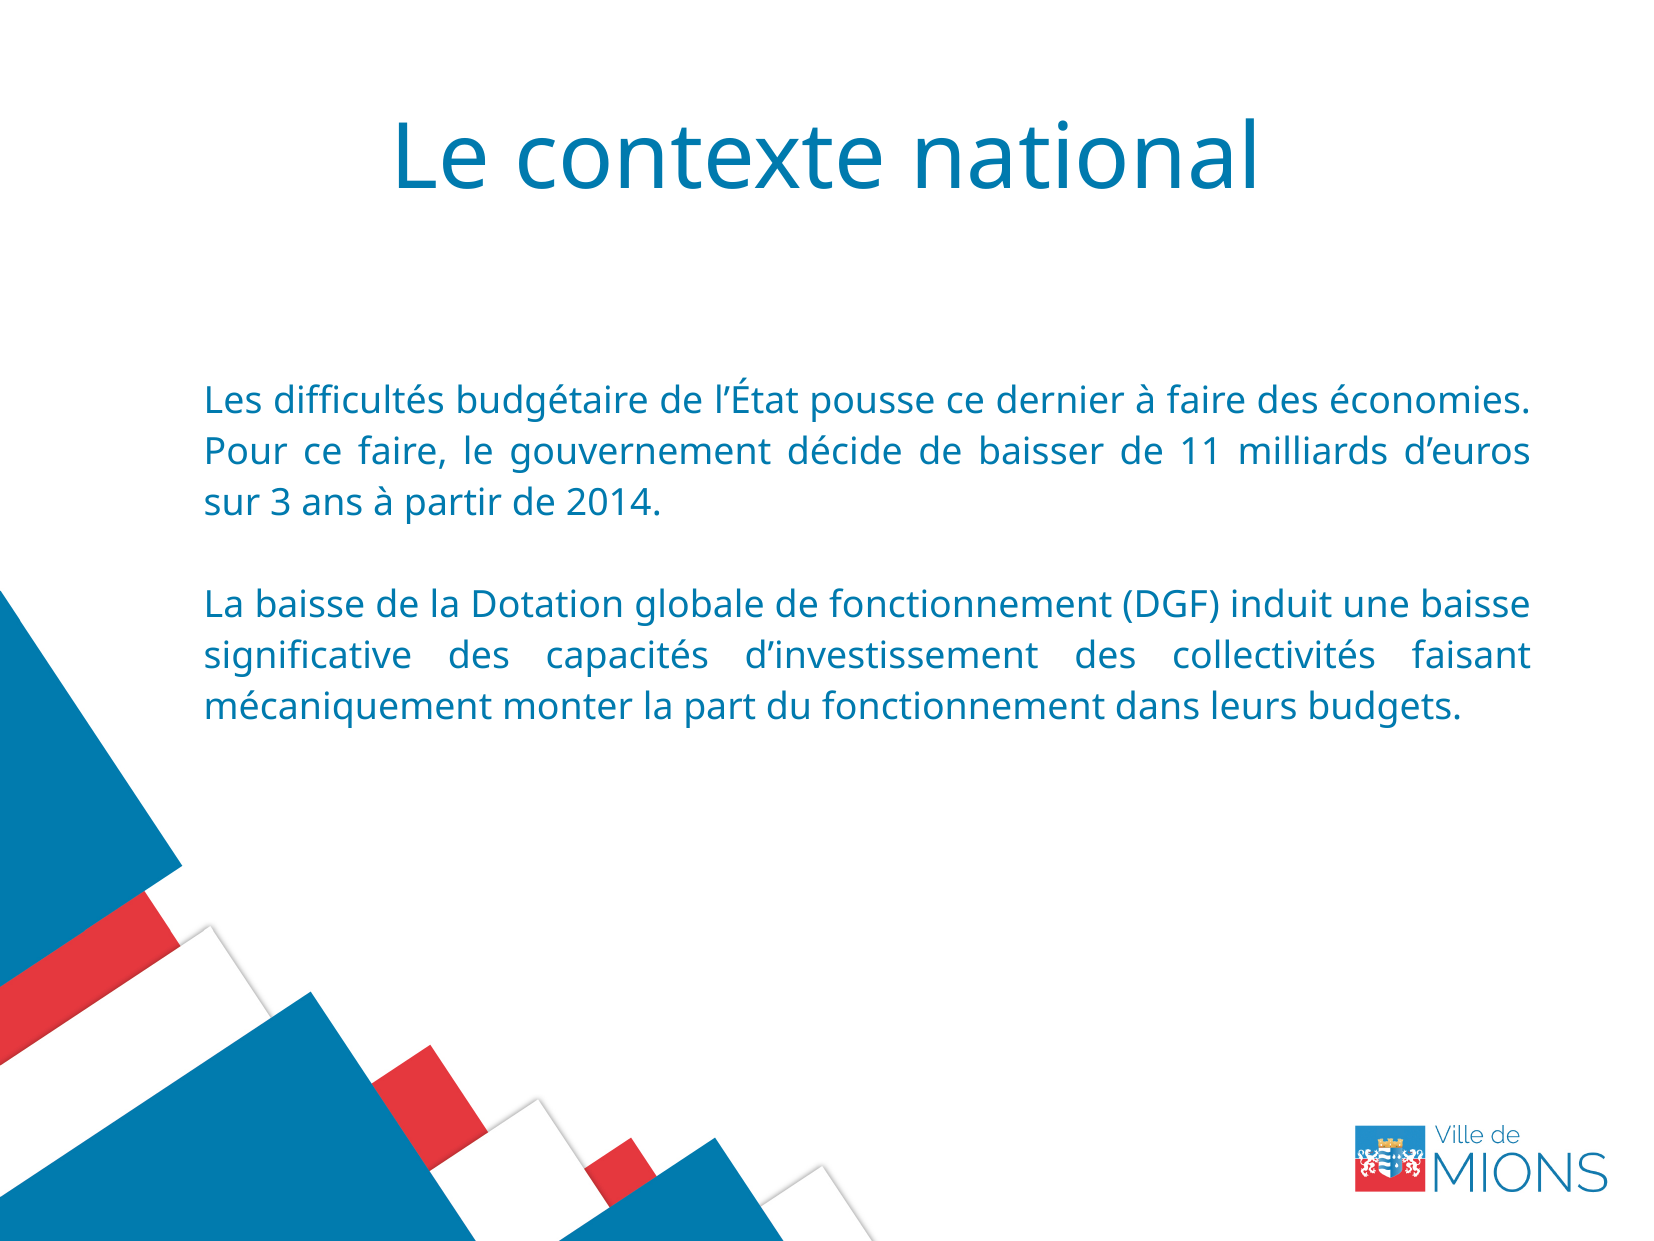

# Le contexte national
Les difficultés budgétaire de l’État pousse ce dernier à faire des économies. Pour ce faire, le gouvernement décide de baisser de 11 milliards d’euros sur 3 ans à partir de 2014.
La baisse de la Dotation globale de fonctionnement (DGF) induit une baisse significative des capacités d’investissement des collectivités faisant mécaniquement monter la part du fonctionnement dans leurs budgets.